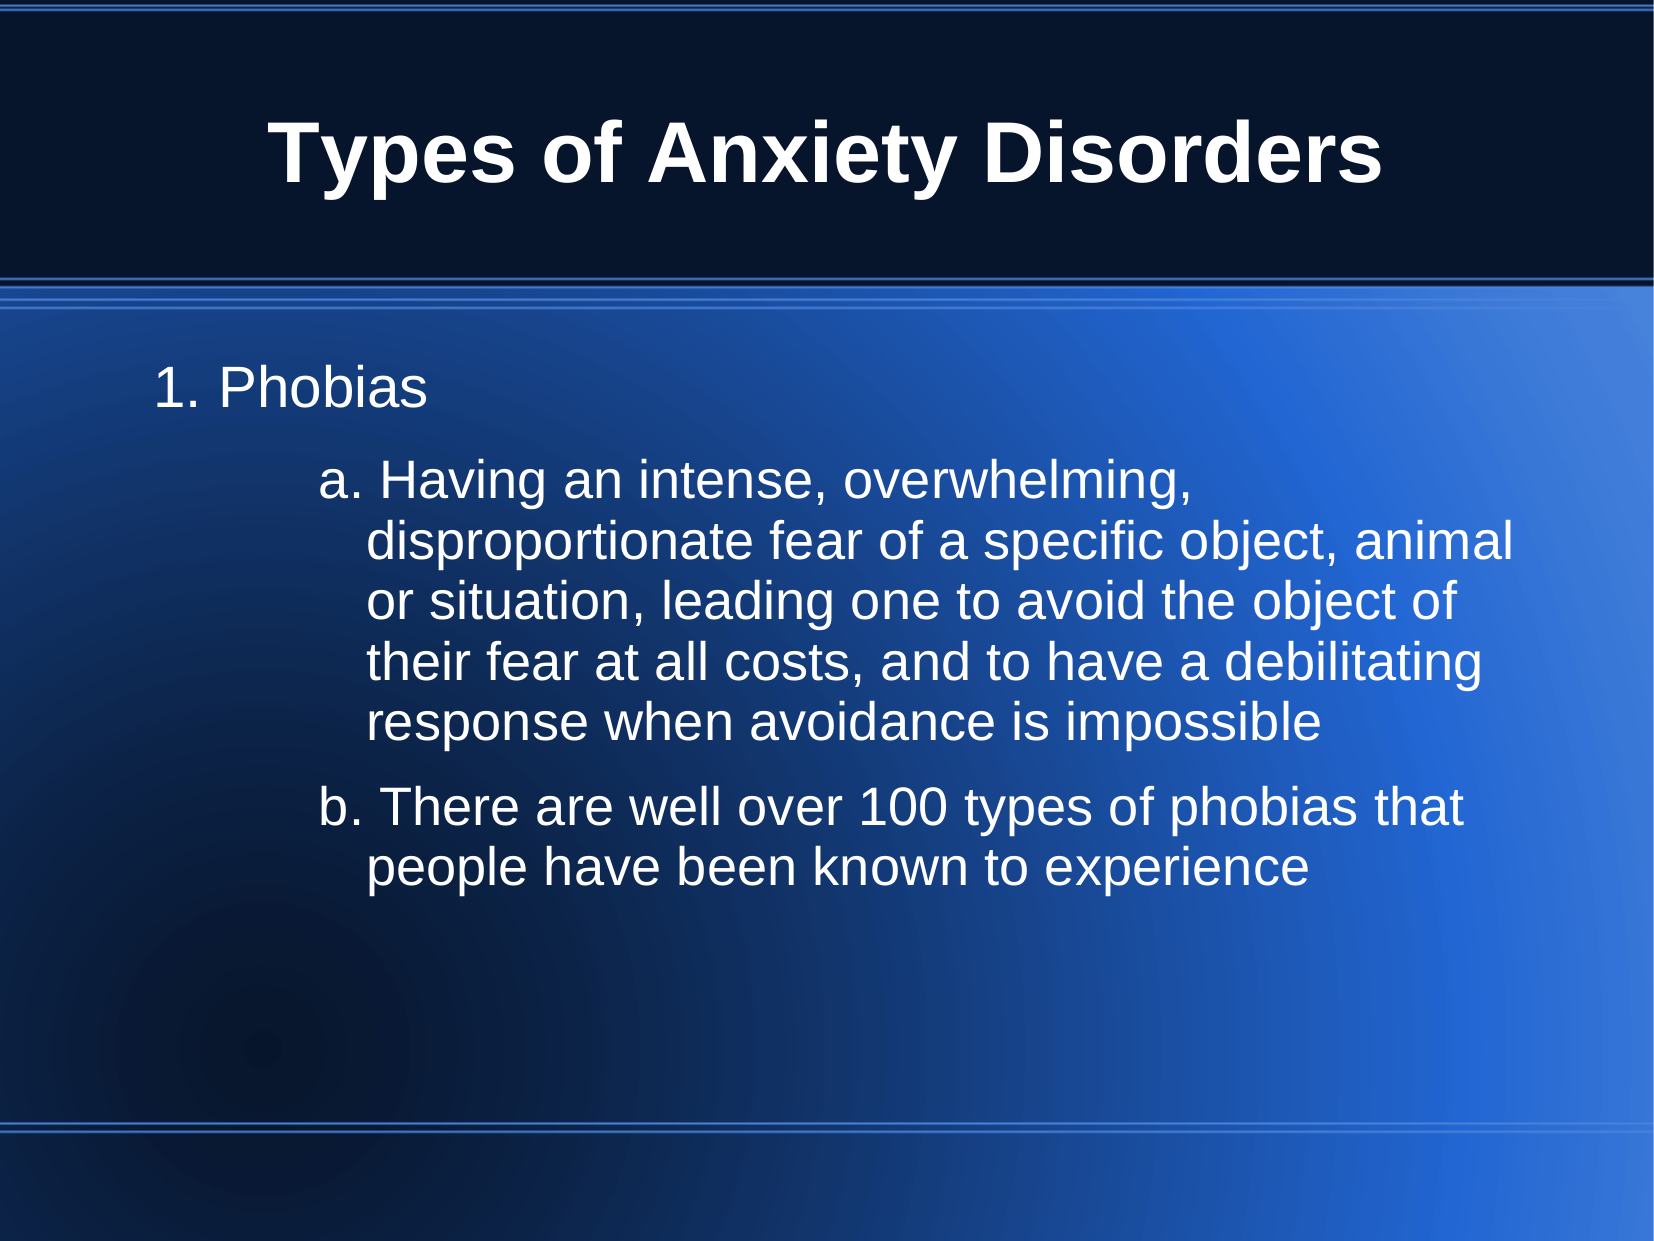

# Types of Anxiety Disorders
1. Phobias
a. Having an intense, overwhelming, disproportionate fear of a specific object, animal or situation, leading one to avoid the object of their fear at all costs, and to have a debilitating response when avoidance is impossible
b. There are well over 100 types of phobias that people have been known to experience